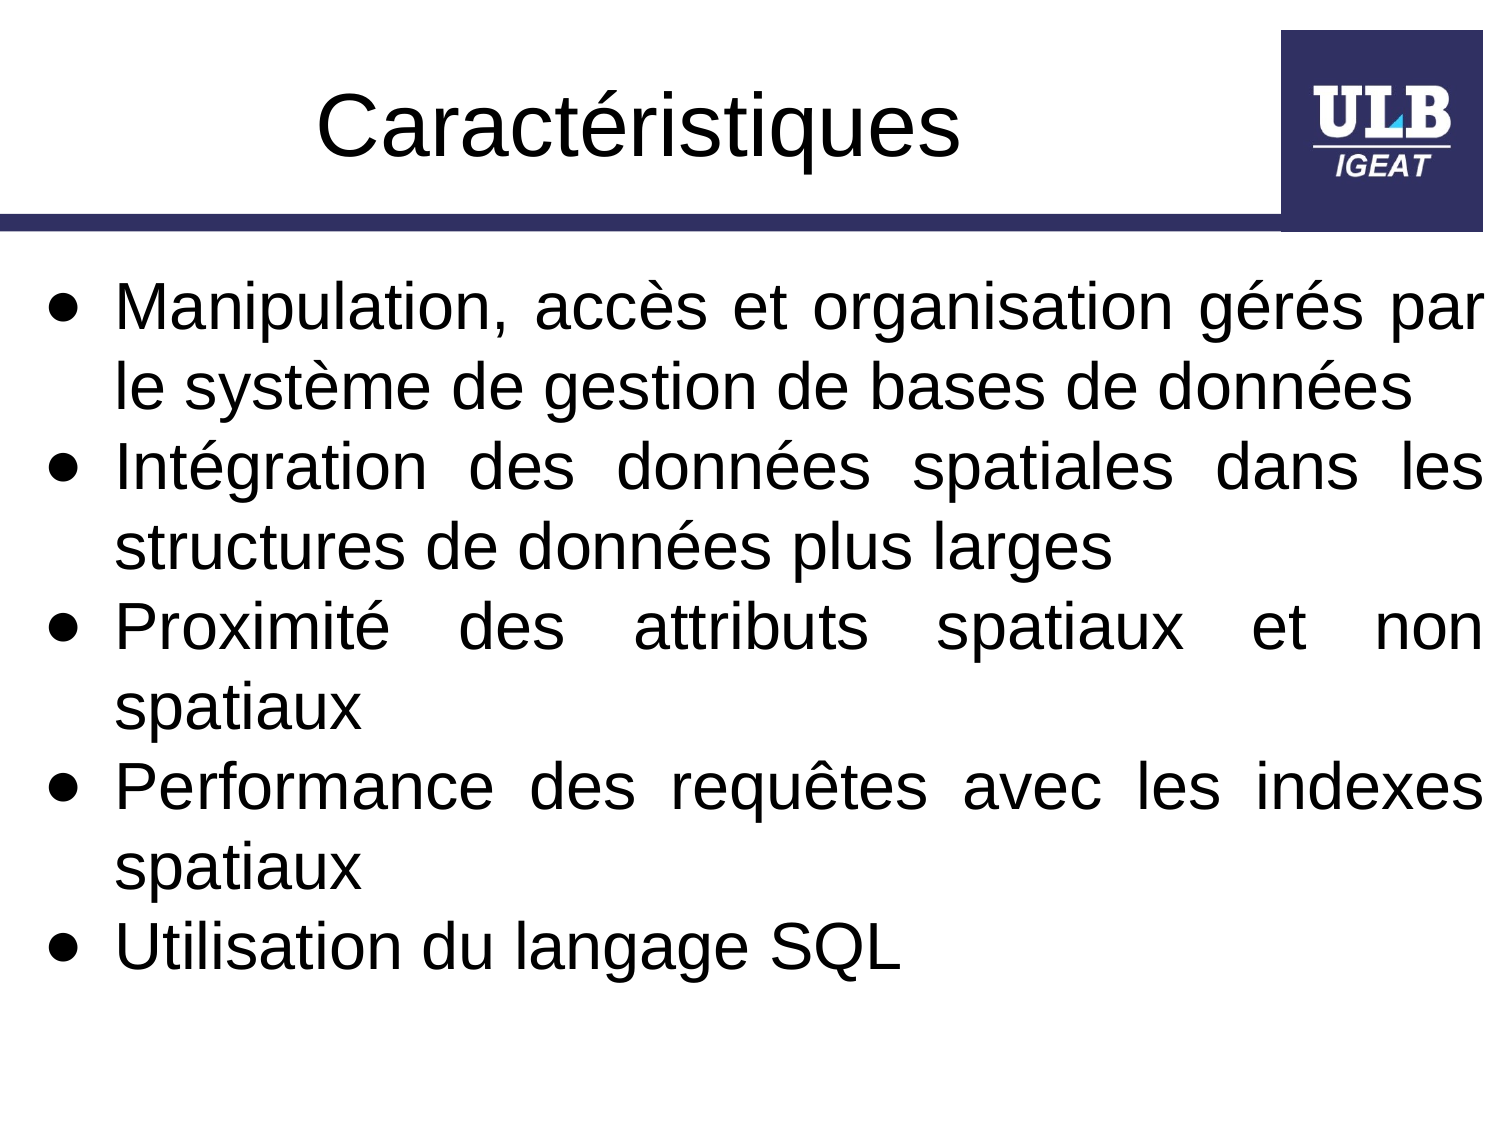

Caractéristiques
Manipulation, accès et organisation gérés par le système de gestion de bases de données
Intégration des données spatiales dans les structures de données plus larges
Proximité des attributs spatiaux et non spatiaux
Performance des requêtes avec les indexes spatiaux
Utilisation du langage SQL